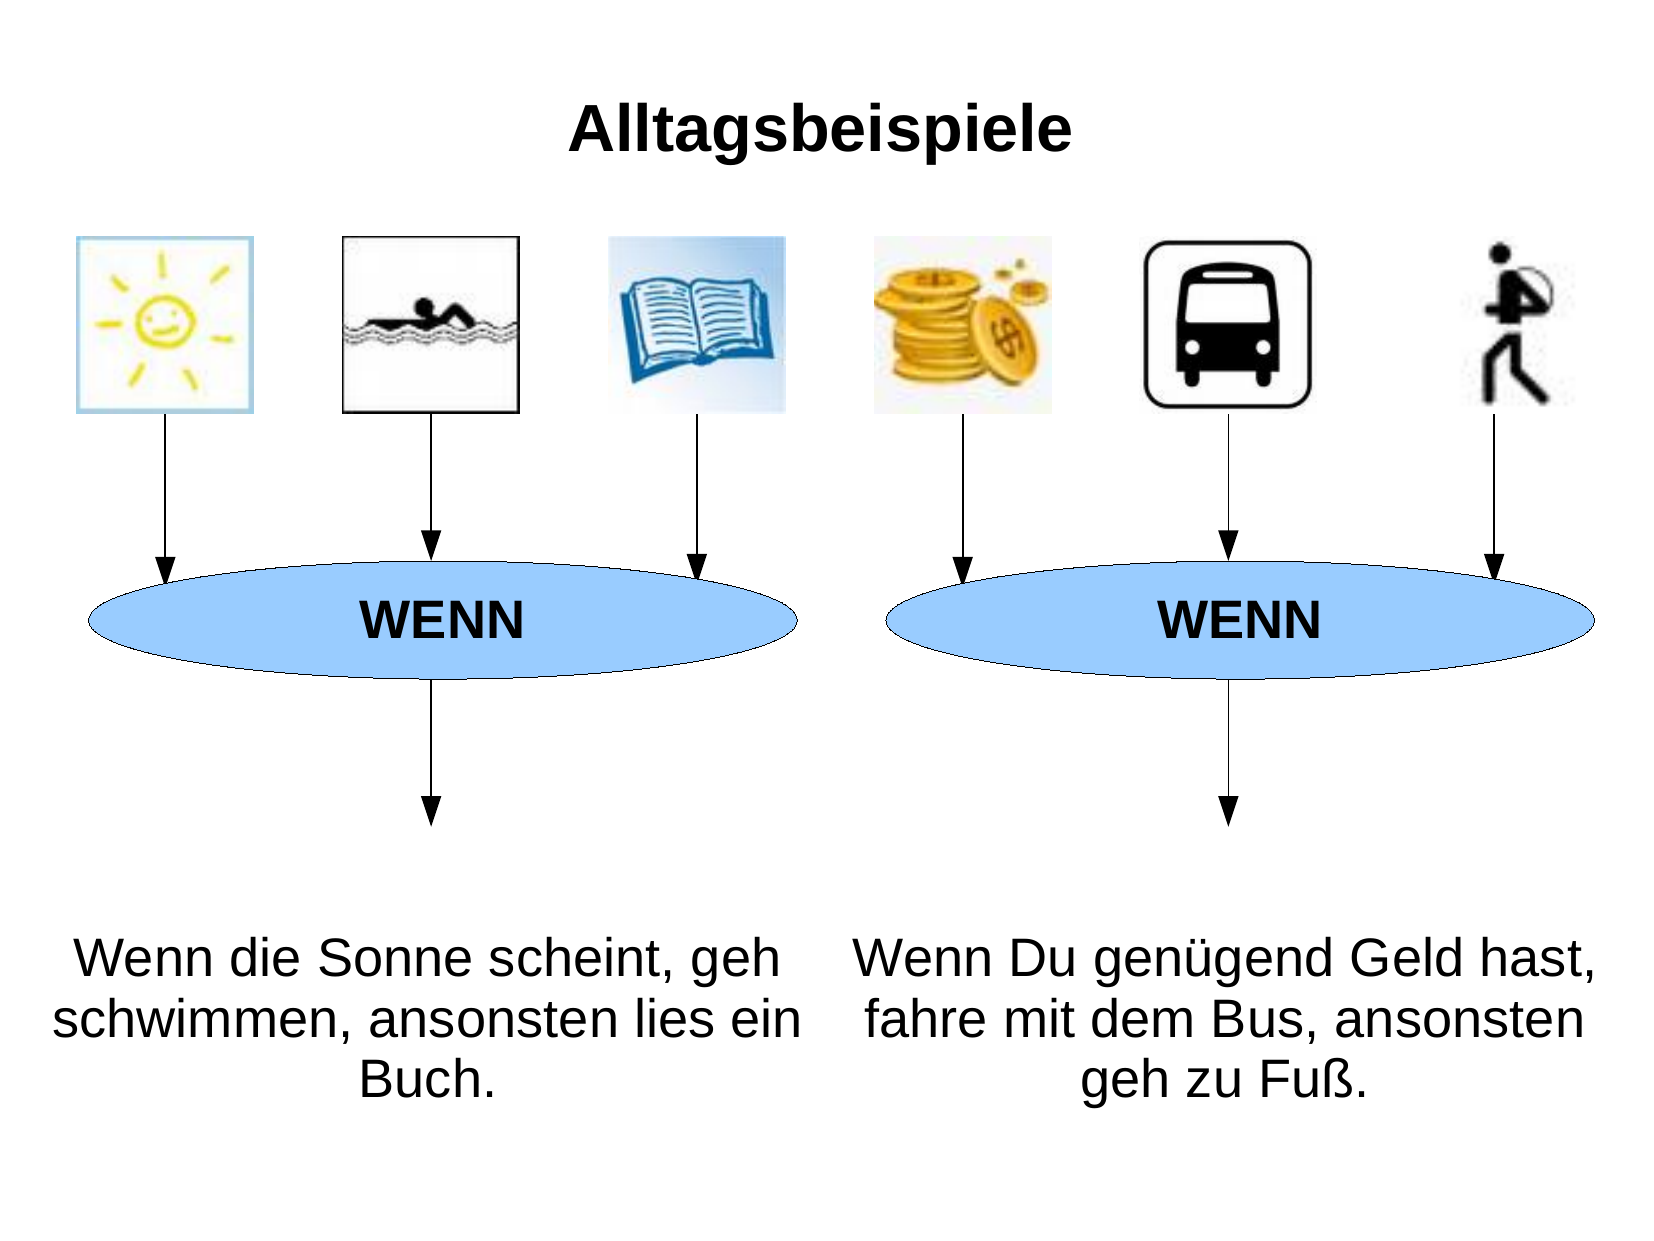

# Alltagsbeispiele
WENN
WENN
Wenn die Sonne scheint, geh schwimmen, ansonsten lies ein Buch.
Wenn Du genügend Geld hast, fahre mit dem Bus, ansonsten geh zu Fuß.